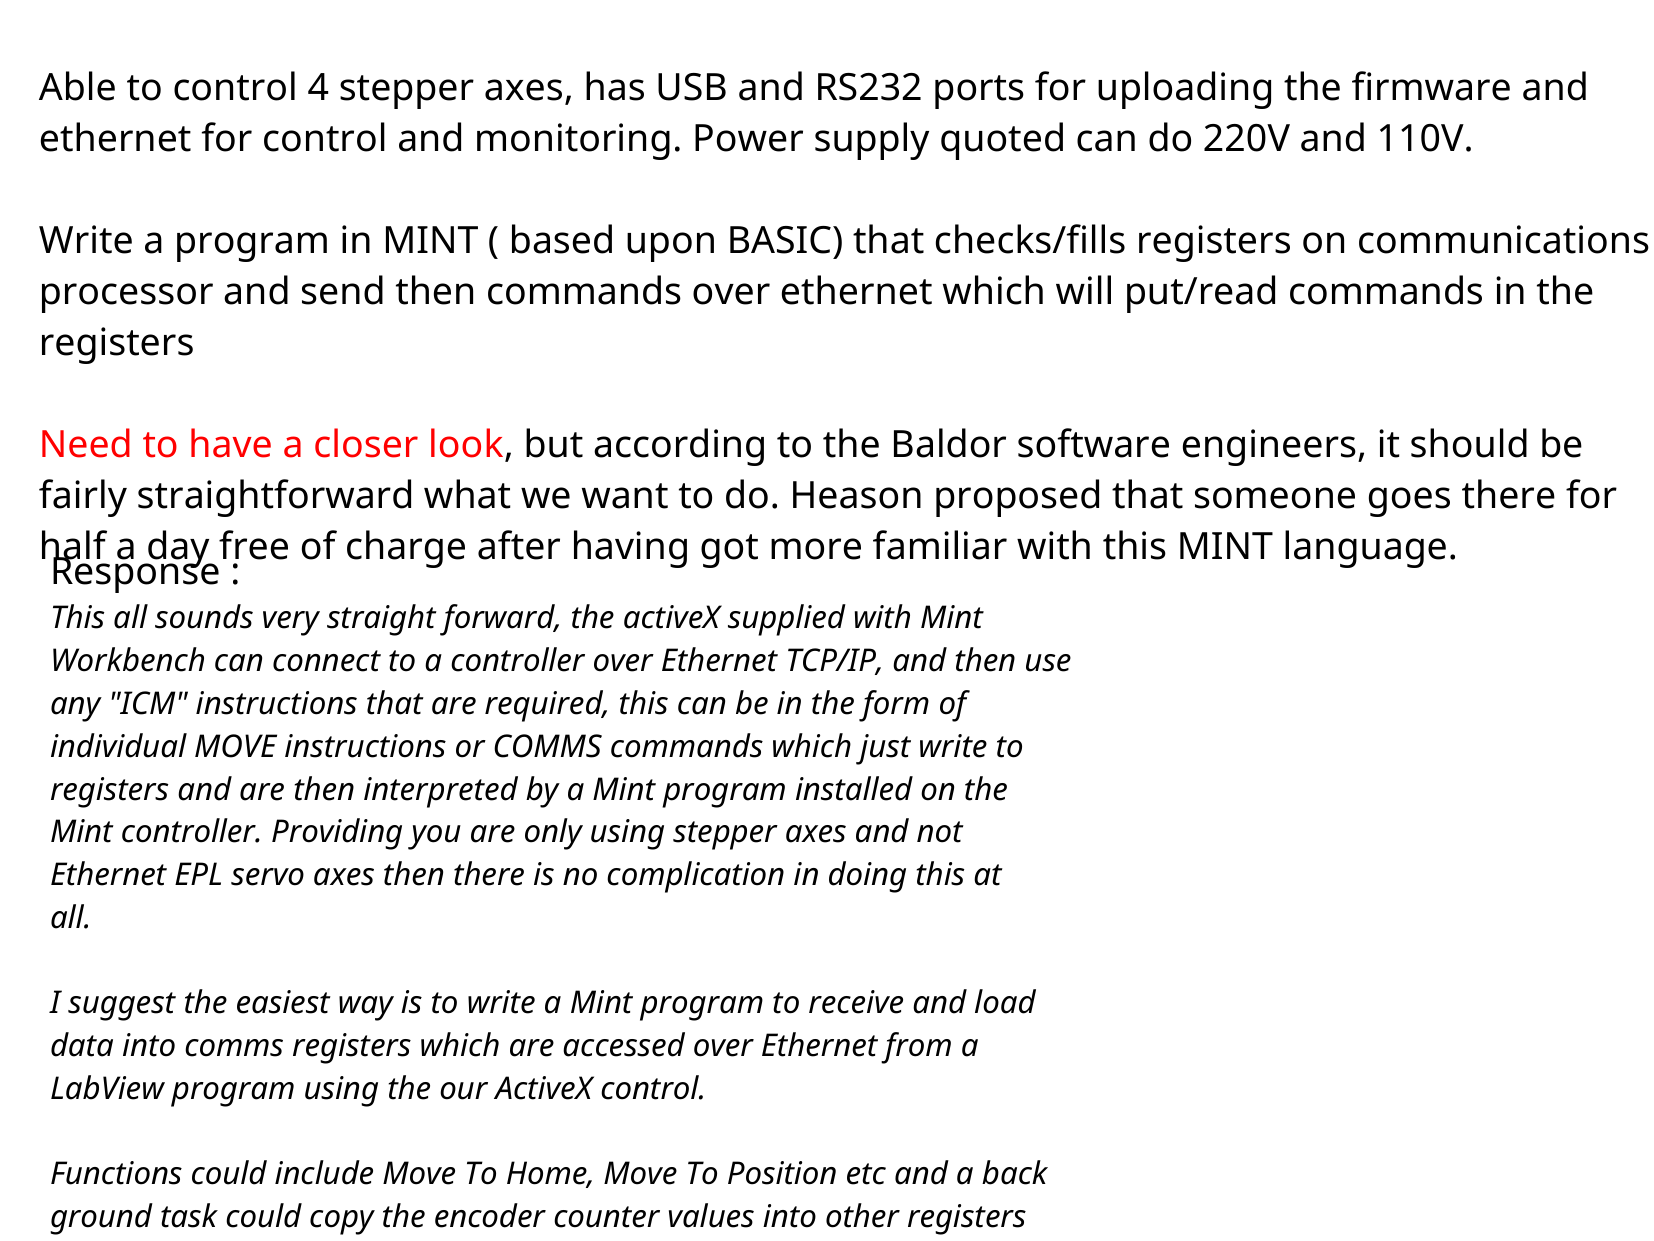

Able to control 4 stepper axes, has USB and RS232 ports for uploading the firmware and
ethernet for control and monitoring. Power supply quoted can do 220V and 110V.
Write a program in MINT ( based upon BASIC) that checks/fills registers on communications
processor and send then commands over ethernet which will put/read commands in the
registers
Need to have a closer look, but according to the Baldor software engineers, it should be
fairly straightforward what we want to do. Heason proposed that someone goes there for
half a day free of charge after having got more familiar with this MINT language.
Response :
This all sounds very straight forward, the activeX supplied with Mint
Workbench can connect to a controller over Ethernet TCP/IP, and then use
any "ICM" instructions that are required, this can be in the form of
individual MOVE instructions or COMMS commands which just write to
registers and are then interpreted by a Mint program installed on the
Mint controller. Providing you are only using stepper axes and not
Ethernet EPL servo axes then there is no complication in doing this at
all.
I suggest the easiest way is to write a Mint program to receive and load
data into comms registers which are accessed over Ethernet from a
LabView program using the our ActiveX control.
Functions could include Move To Home, Move To Position etc and a back
ground task could copy the encoder counter values into other registers
for feeding back to the LabView program.